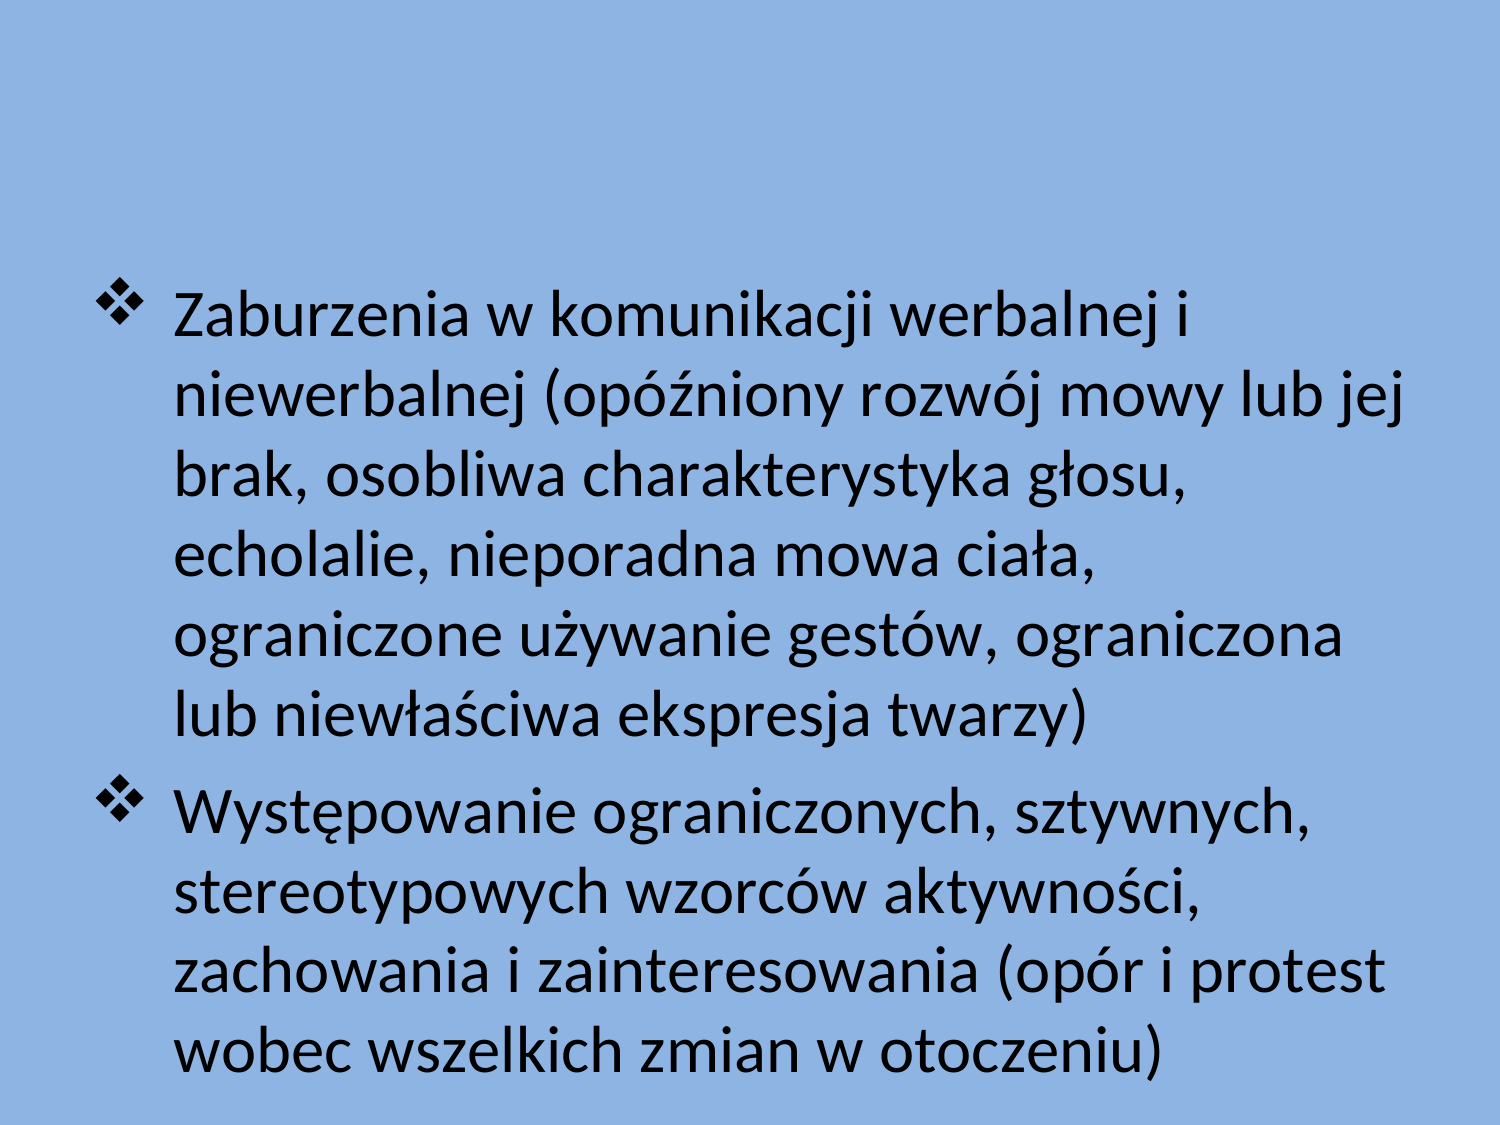

Zaburzenia w komunikacji werbalnej i niewerbalnej (opóźniony rozwój mowy lub jej brak, osobliwa charakterystyka głosu, echolalie, nieporadna mowa ciała, ograniczone używanie gestów, ograniczona lub niewłaściwa ekspresja twarzy)
Występowanie ograniczonych, sztywnych, stereotypowych wzorców aktywności, zachowania i zainteresowania (opór i protest wobec wszelkich zmian w otoczeniu)